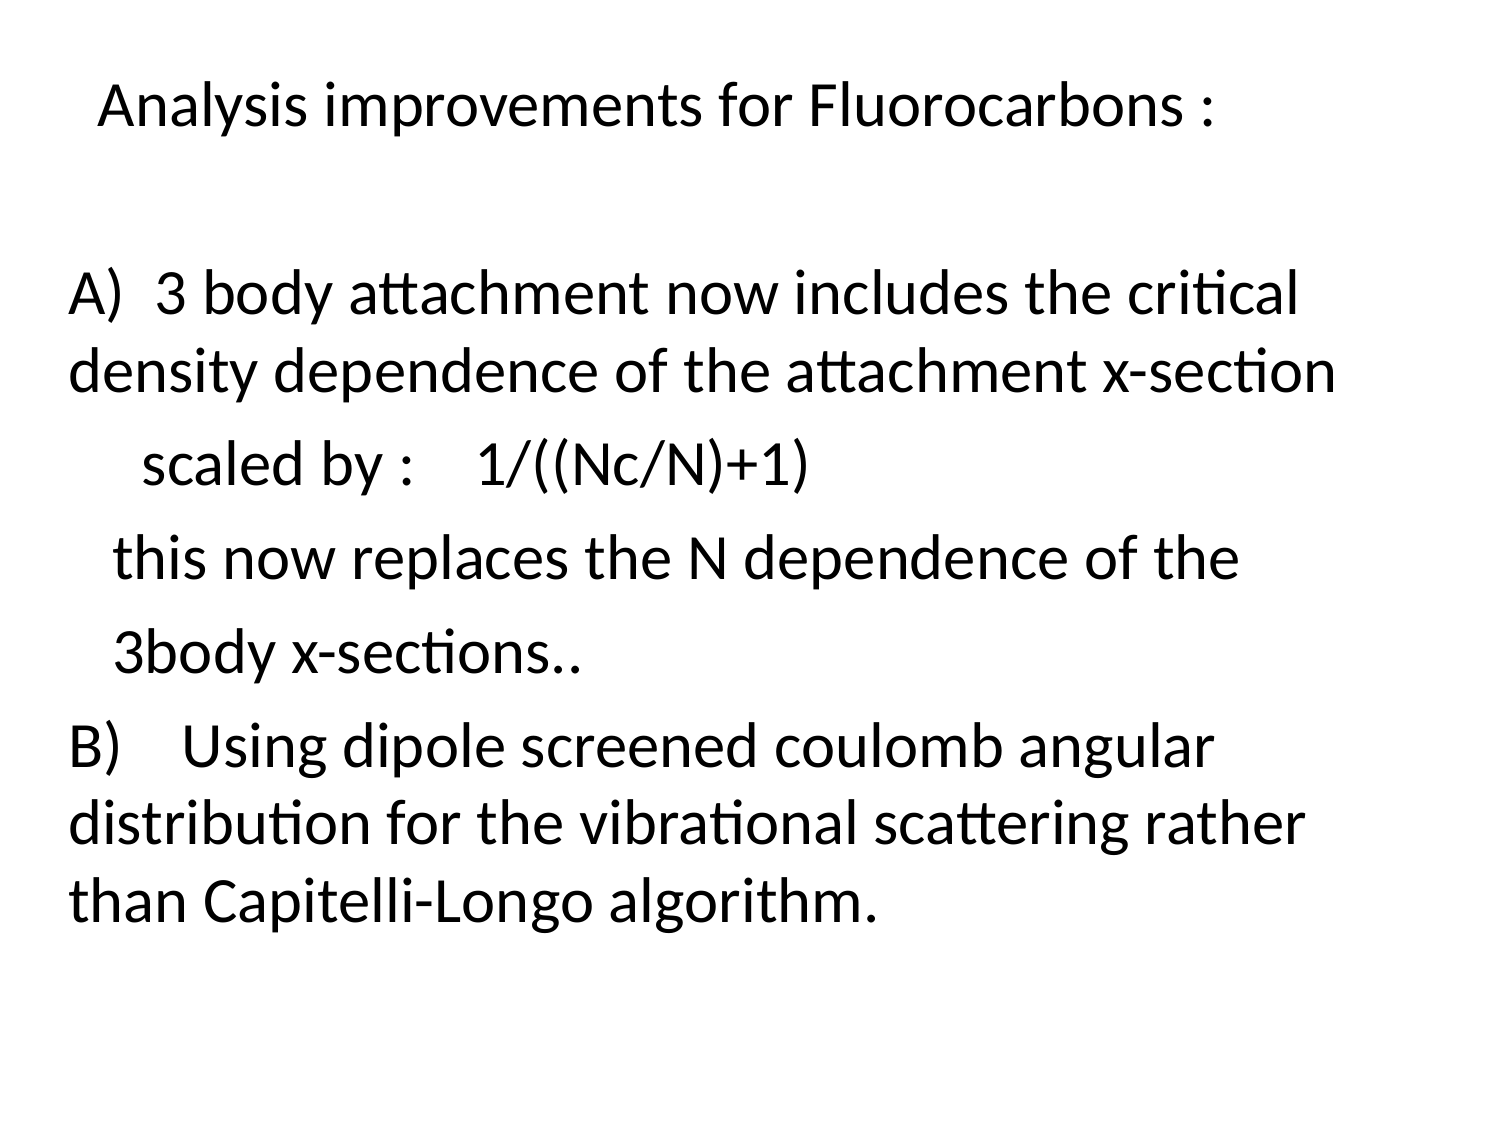

# Analysis improvements for Fluorocarbons :
A) 3 body attachment now includes the critical density dependence of the attachment x-section
 scaled by : 1/((Nc/N)+1)
 this now replaces the N dependence of the
 3body x-sections..
B) Using dipole screened coulomb angular distribution for the vibrational scattering rather than Capitelli-Longo algorithm.